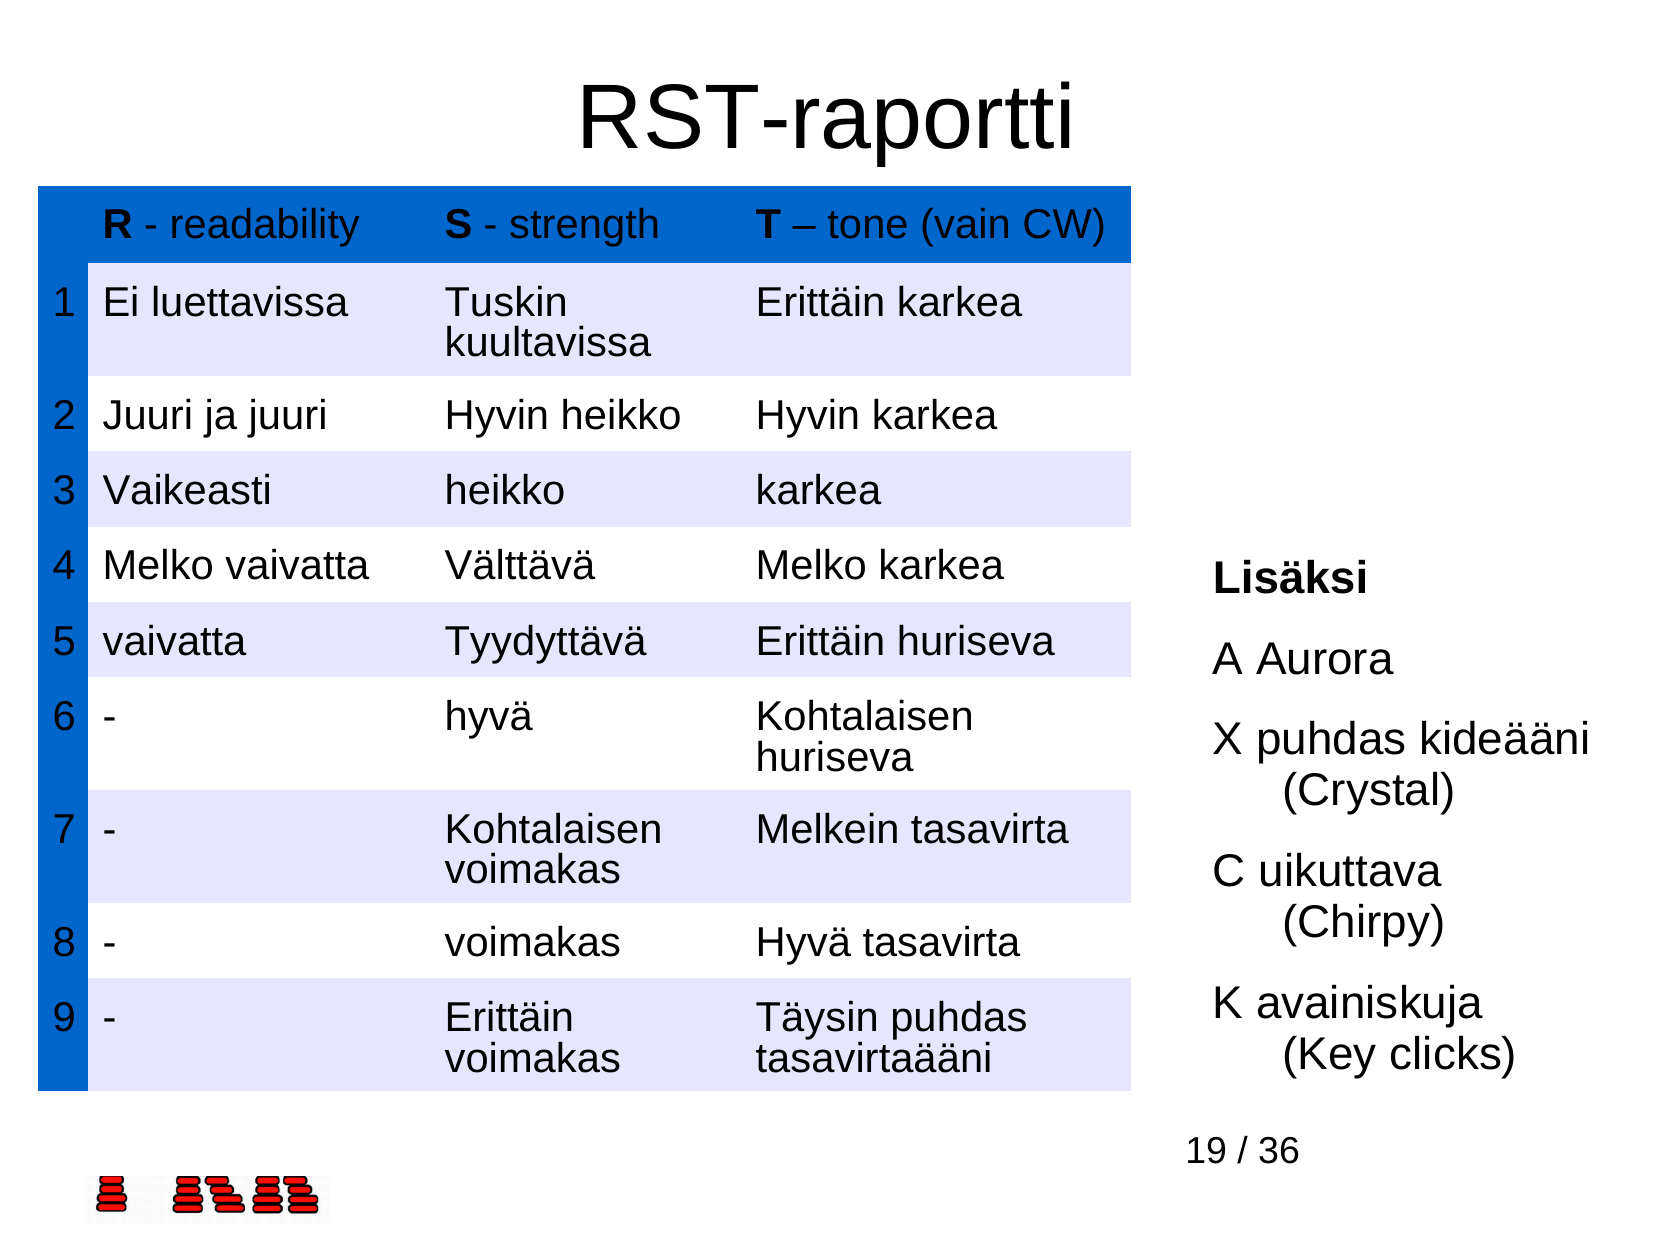

# RST-raportti
| | R - readability | S - strength | T – tone (vain CW) |
| --- | --- | --- | --- |
| 1 | Ei luettavissa | Tuskin kuultavissa | Erittäin karkea |
| 2 | Juuri ja juuri | Hyvin heikko | Hyvin karkea |
| 3 | Vaikeasti | heikko | karkea |
| 4 | Melko vaivatta | Välttävä | Melko karkea |
| 5 | vaivatta | Tyydyttävä | Erittäin huriseva |
| 6 | - | hyvä | Kohtalaisen huriseva |
| 7 | - | Kohtalaisen voimakas | Melkein tasavirta |
| 8 | - | voimakas | Hyvä tasavirta |
| 9 | - | Erittäin voimakas | Täysin puhdas tasavirtaääni |
| | | | |
Lisäksi
A Aurora
X puhdas kideääni
	(Crystal)
C uikuttava
	(Chirpy)
K avainiskuja
	(Key clicks)
19